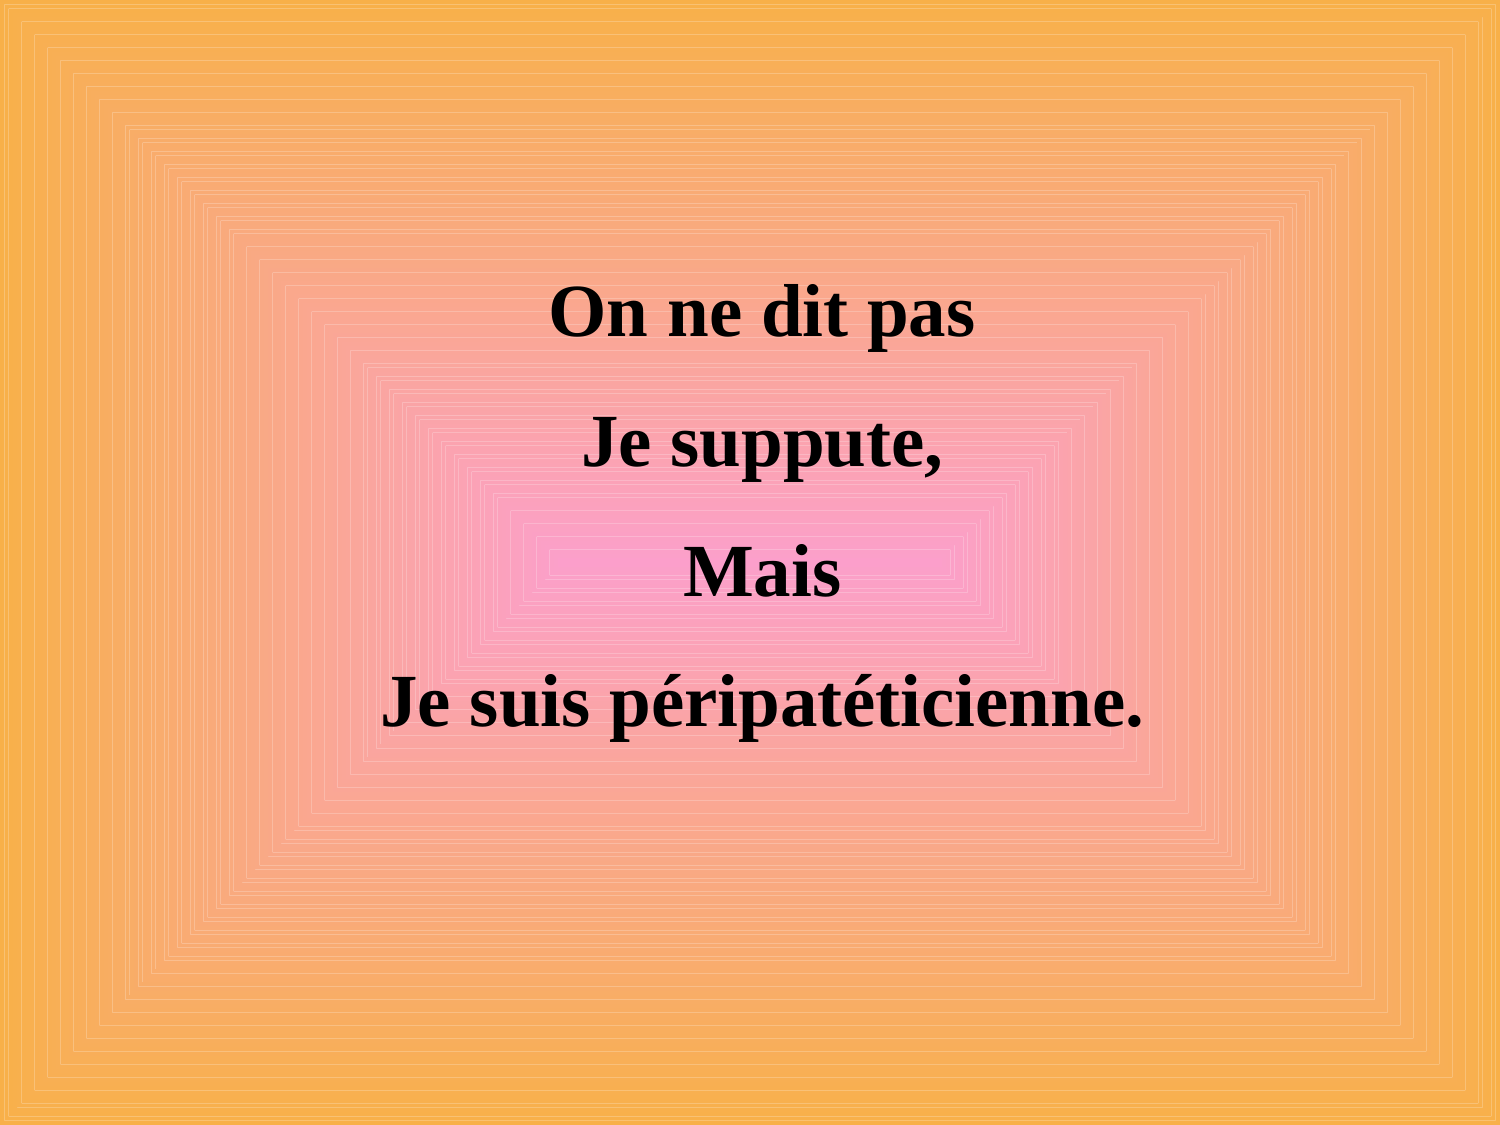

On ne dit pas
Je suppute,
Mais
Je suis péripatéticienne.